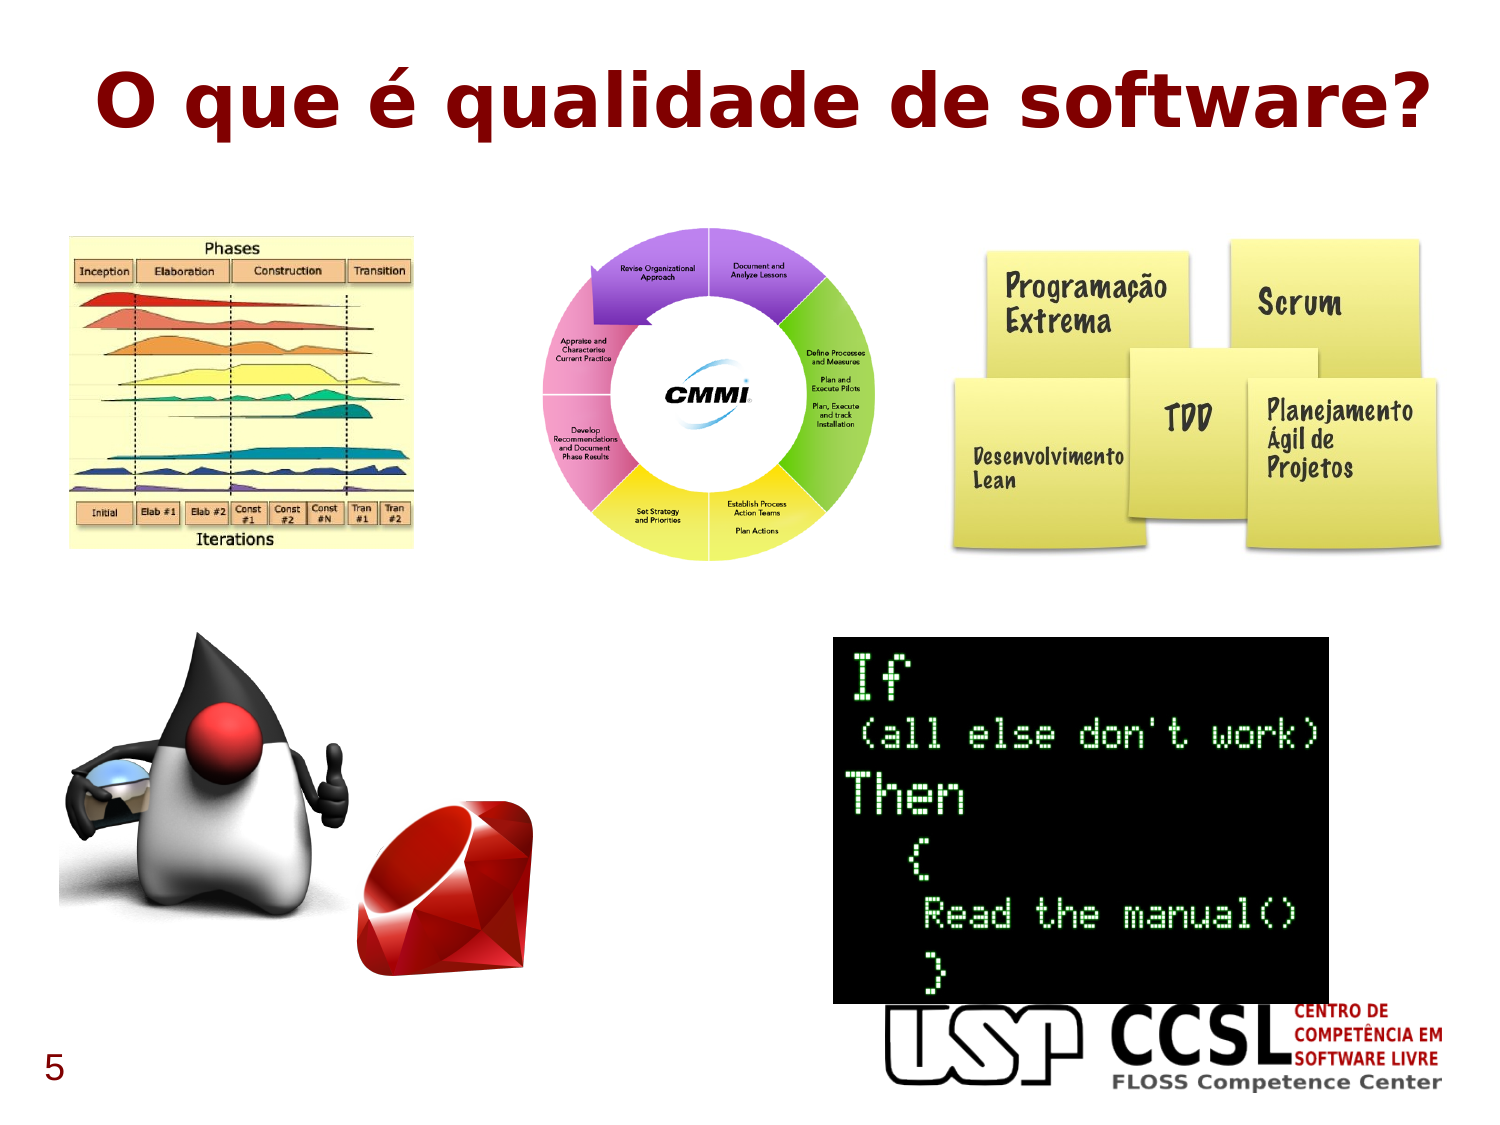

# O que é qualidade de software?